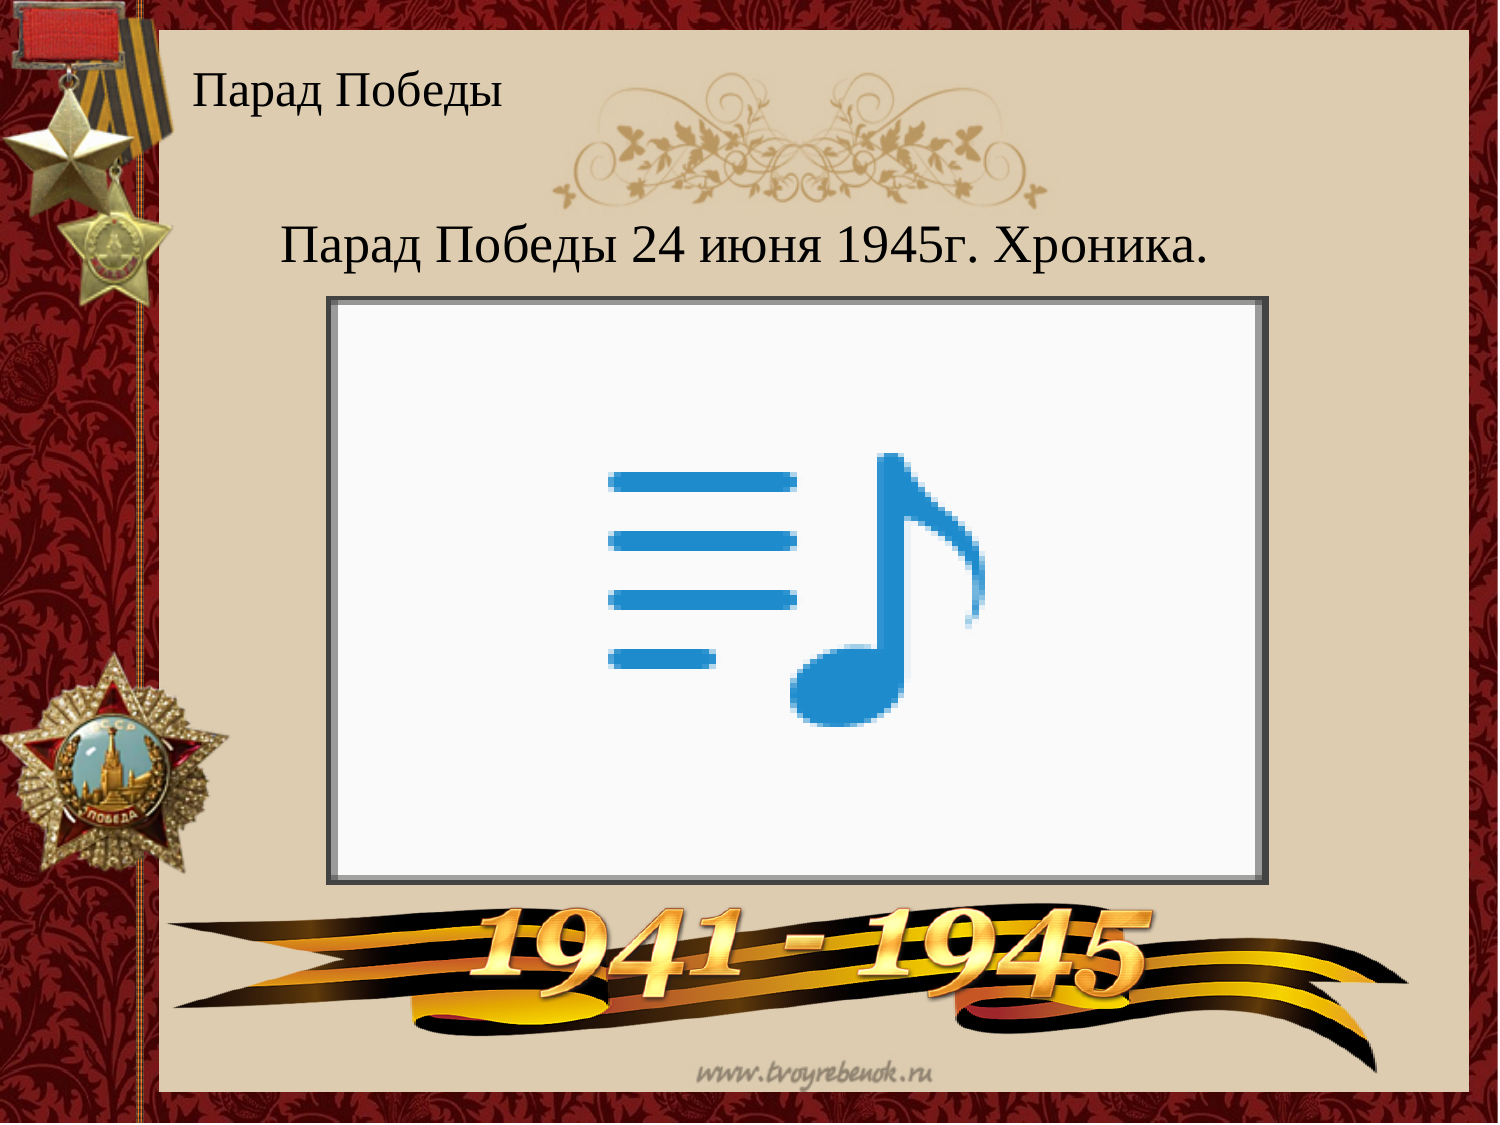

Парад Победы
# Парад Победы 24 июня 1945г. Хроника.